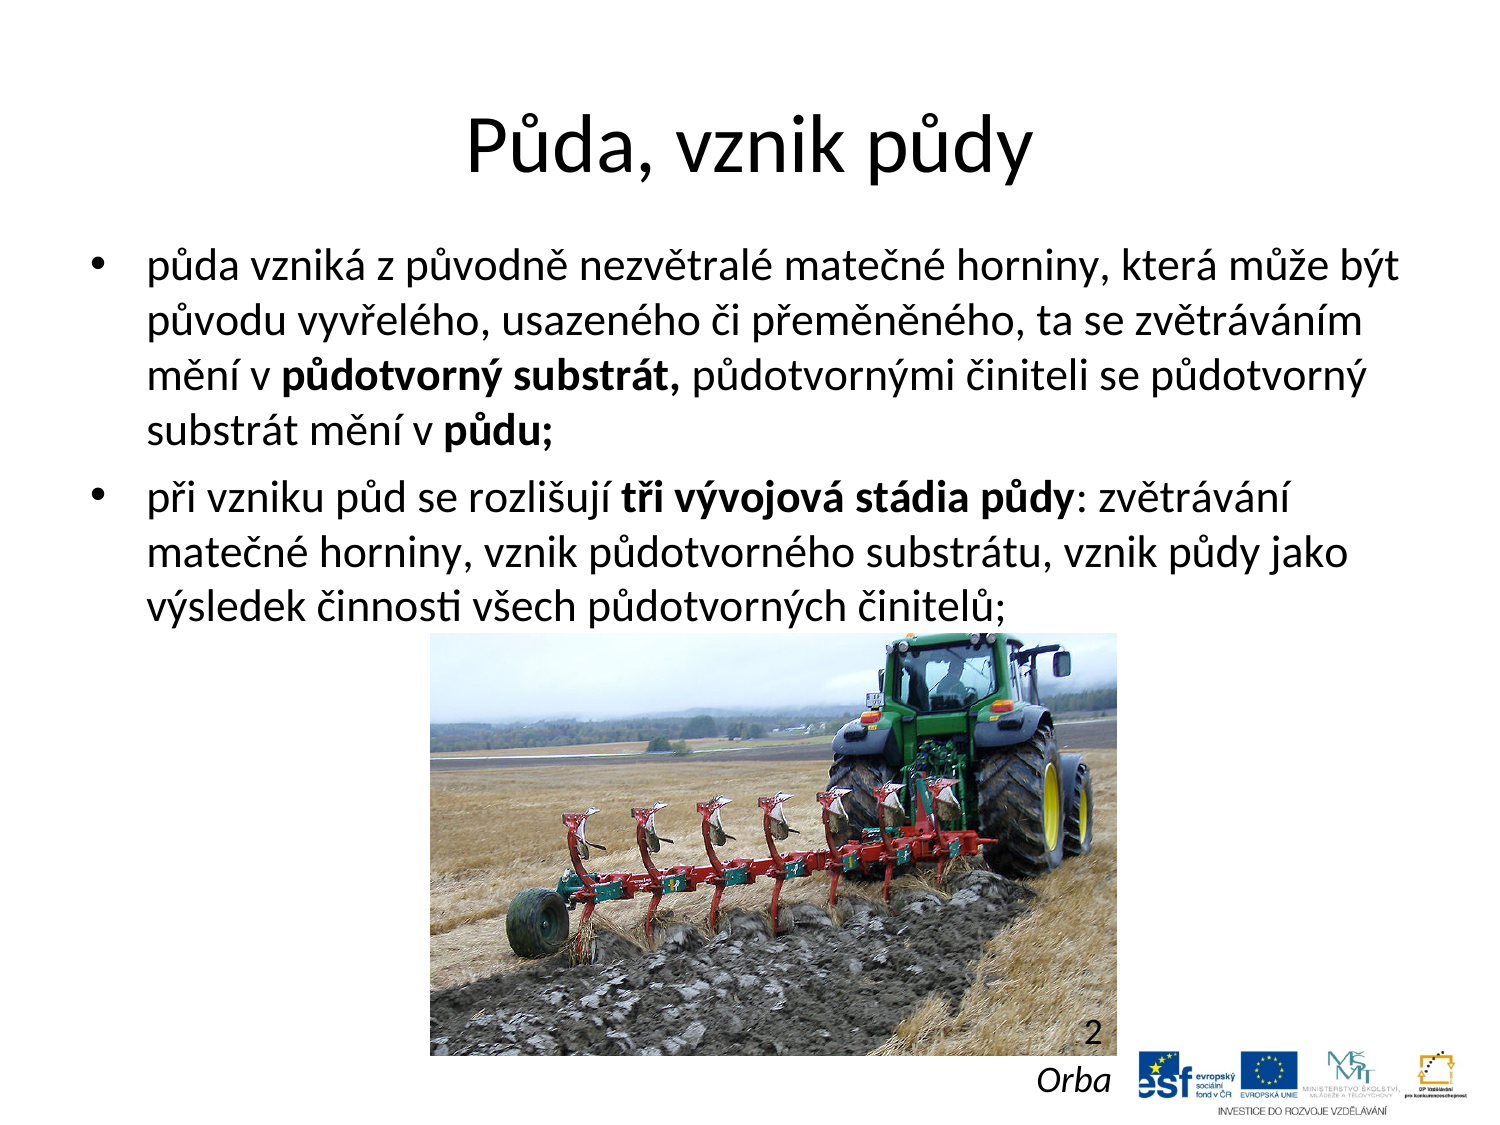

# Půda, vznik půdy
půda vzniká z původně nezvětralé matečné horniny, která může být původu vyvřelého, usazeného či přeměněného, ta se zvětráváním mění v půdotvorný substrát, půdotvornými činiteli se půdotvorný substrát mění v půdu;
při vzniku půd se rozlišují tři vývojová stádia půdy: zvětrávání matečné horniny, vznik půdotvorného substrátu, vznik půdy jako výsledek činnosti všech půdotvorných činitelů;
2
Orba